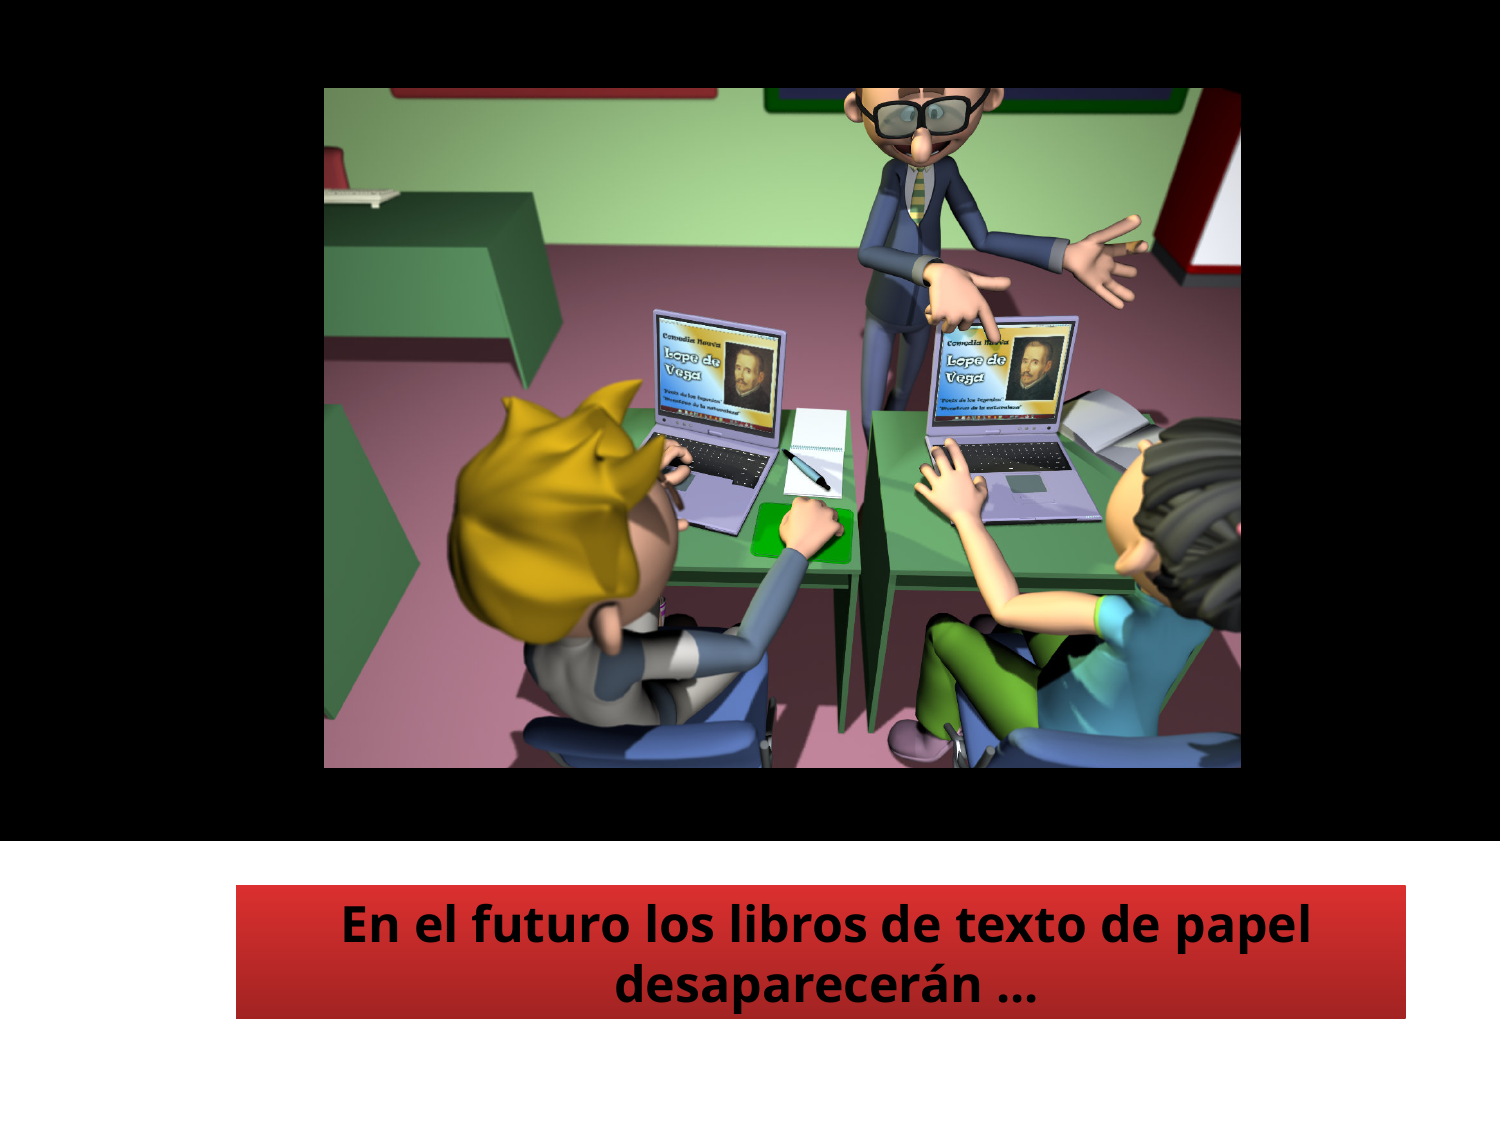

En el futuro los libros de texto de papel desaparecerán ...